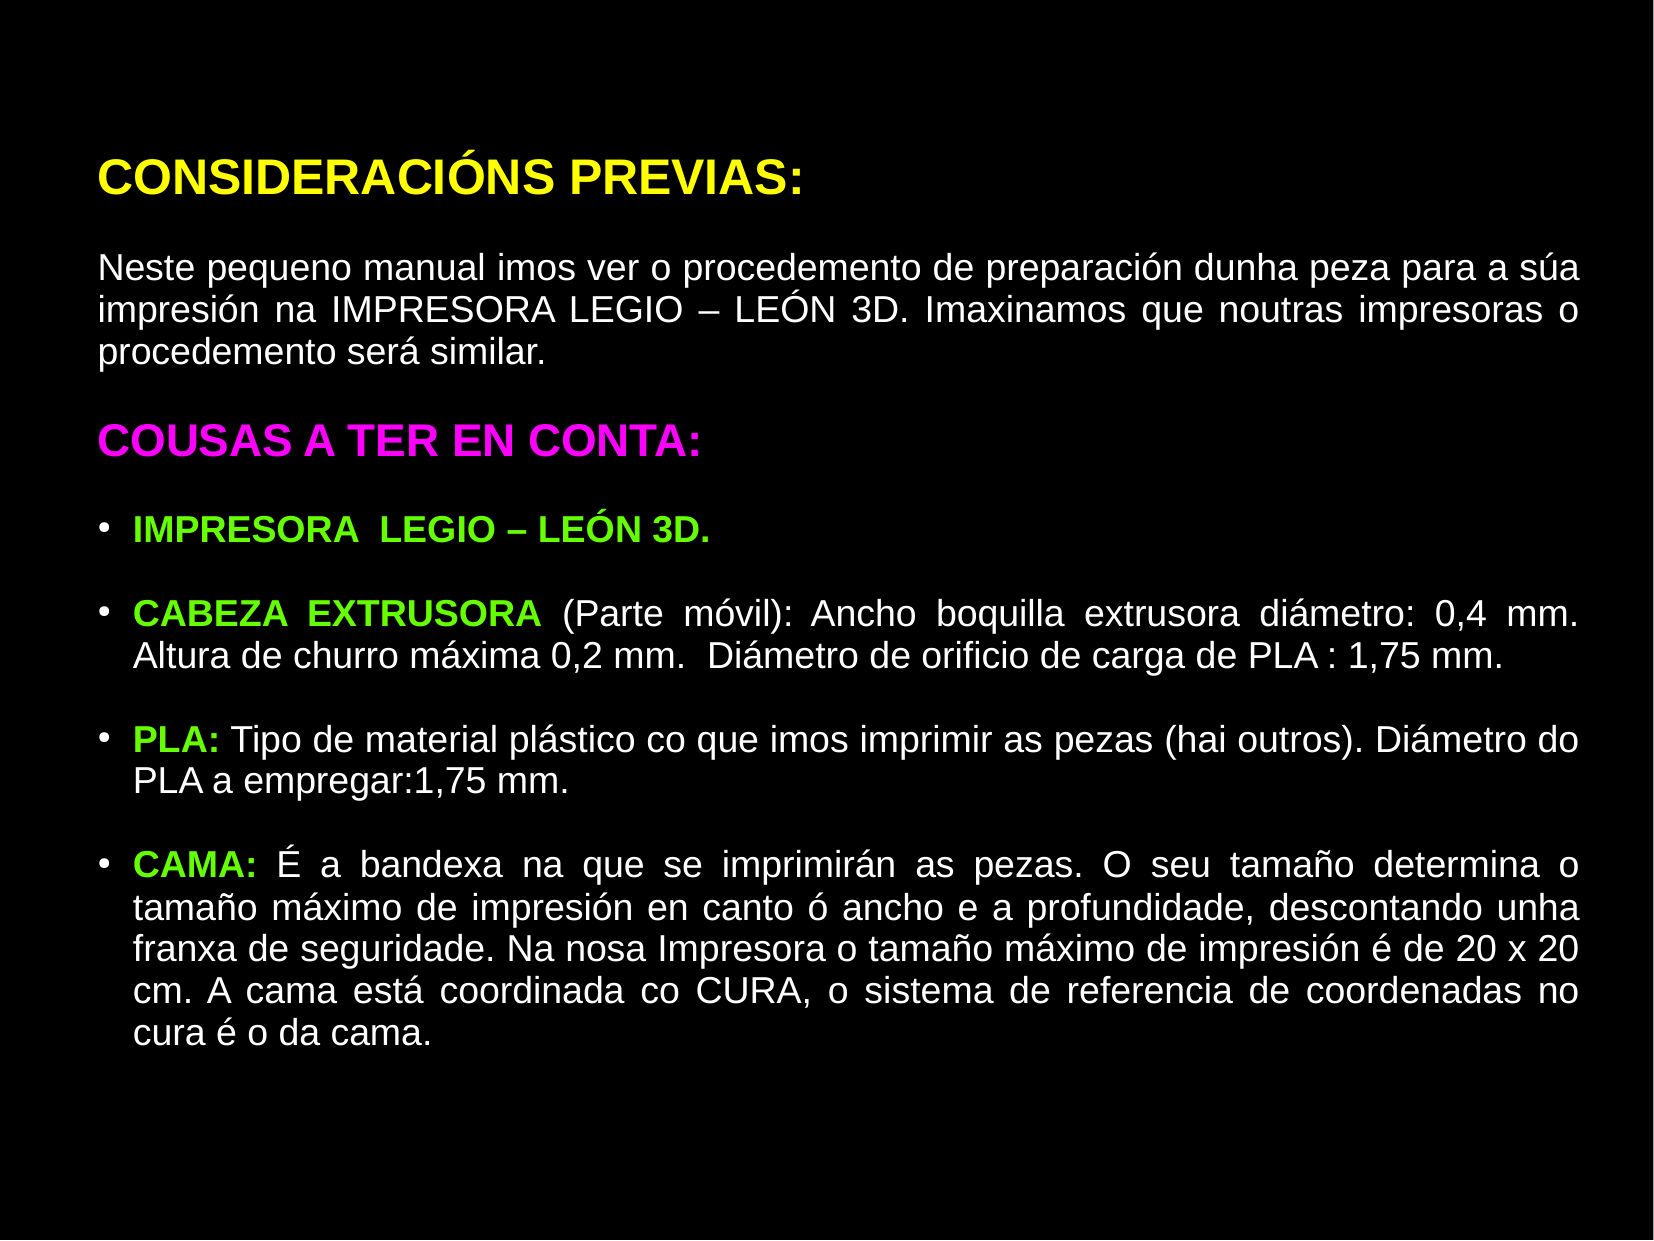

CONSIDERACIÓNS PREVIAS:
Neste pequeno manual imos ver o procedemento de preparación dunha peza para a súa impresión na IMPRESORA LEGIO – LEÓN 3D. Imaxinamos que noutras impresoras o procedemento será similar.
COUSAS A TER EN CONTA:
IMPRESORA LEGIO – LEÓN 3D.
CABEZA EXTRUSORA (Parte móvil): Ancho boquilla extrusora diámetro: 0,4 mm. Altura de churro máxima 0,2 mm. Diámetro de orificio de carga de PLA : 1,75 mm.
PLA: Tipo de material plástico co que imos imprimir as pezas (hai outros). Diámetro do PLA a empregar:1,75 mm.
CAMA: É a bandexa na que se imprimirán as pezas. O seu tamaño determina o tamaño máximo de impresión en canto ó ancho e a profundidade, descontando unha franxa de seguridade. Na nosa Impresora o tamaño máximo de impresión é de 20 x 20 cm. A cama está coordinada co CURA, o sistema de referencia de coordenadas no cura é o da cama.